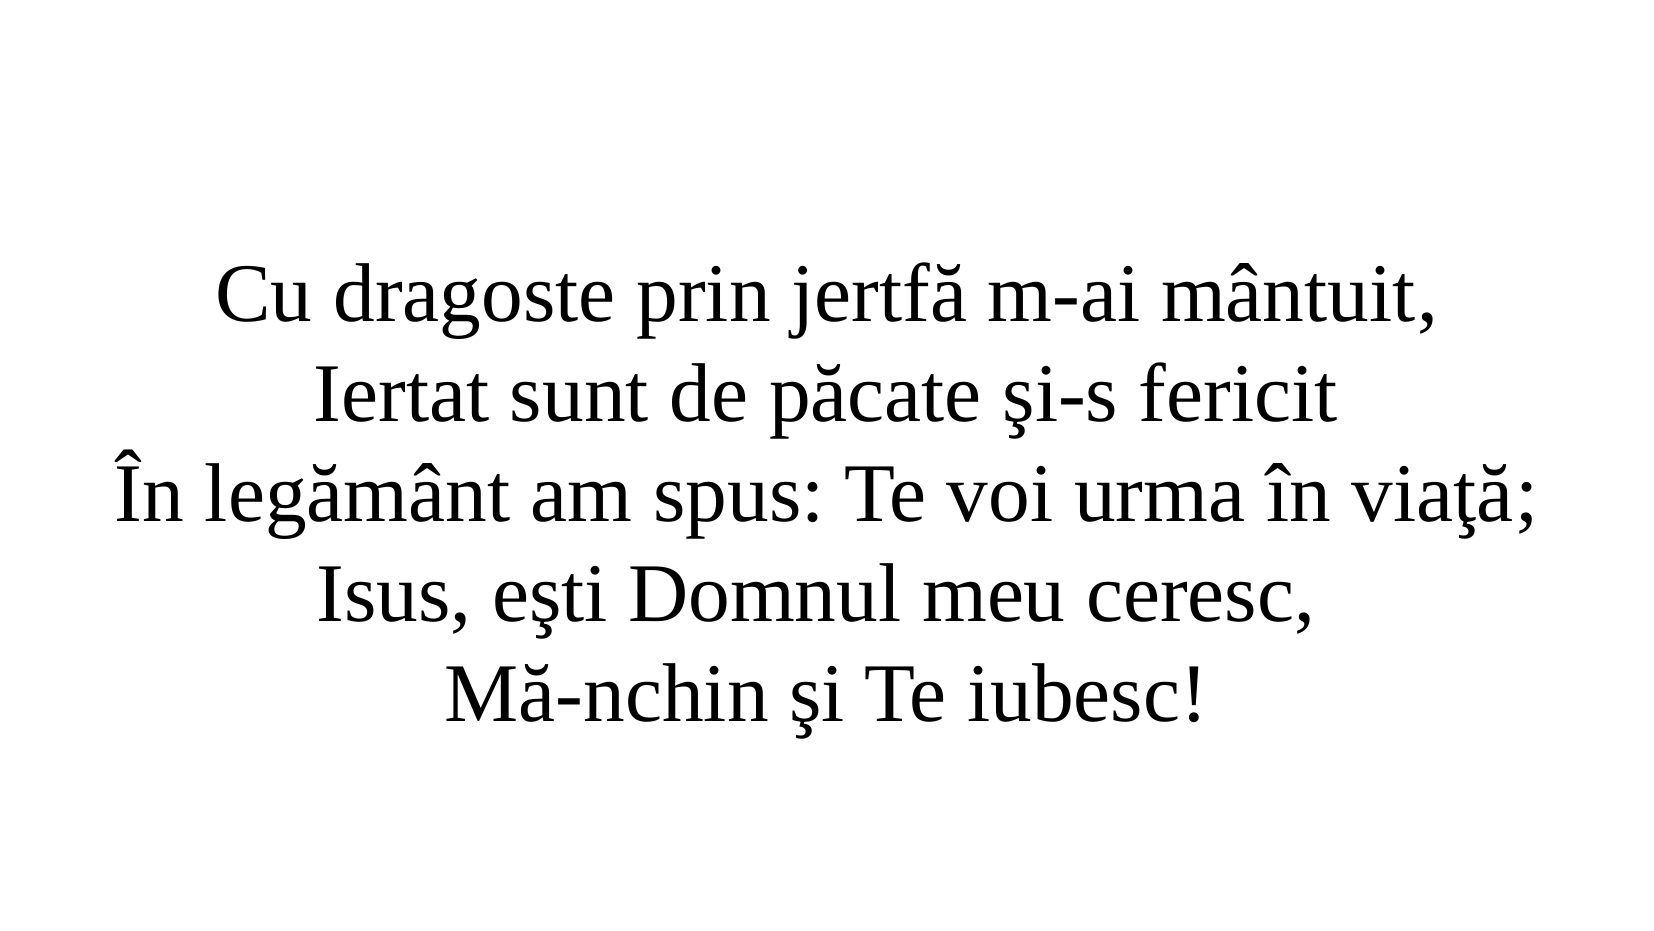

# Cu dragoste prin jertfă m-ai mântuit, Iertat sunt de păcate şi-s fericit În legământ am spus: Te voi urma în viaţă; Isus, eşti Domnul meu ceresc,
Mă-nchin şi Te iubesc!